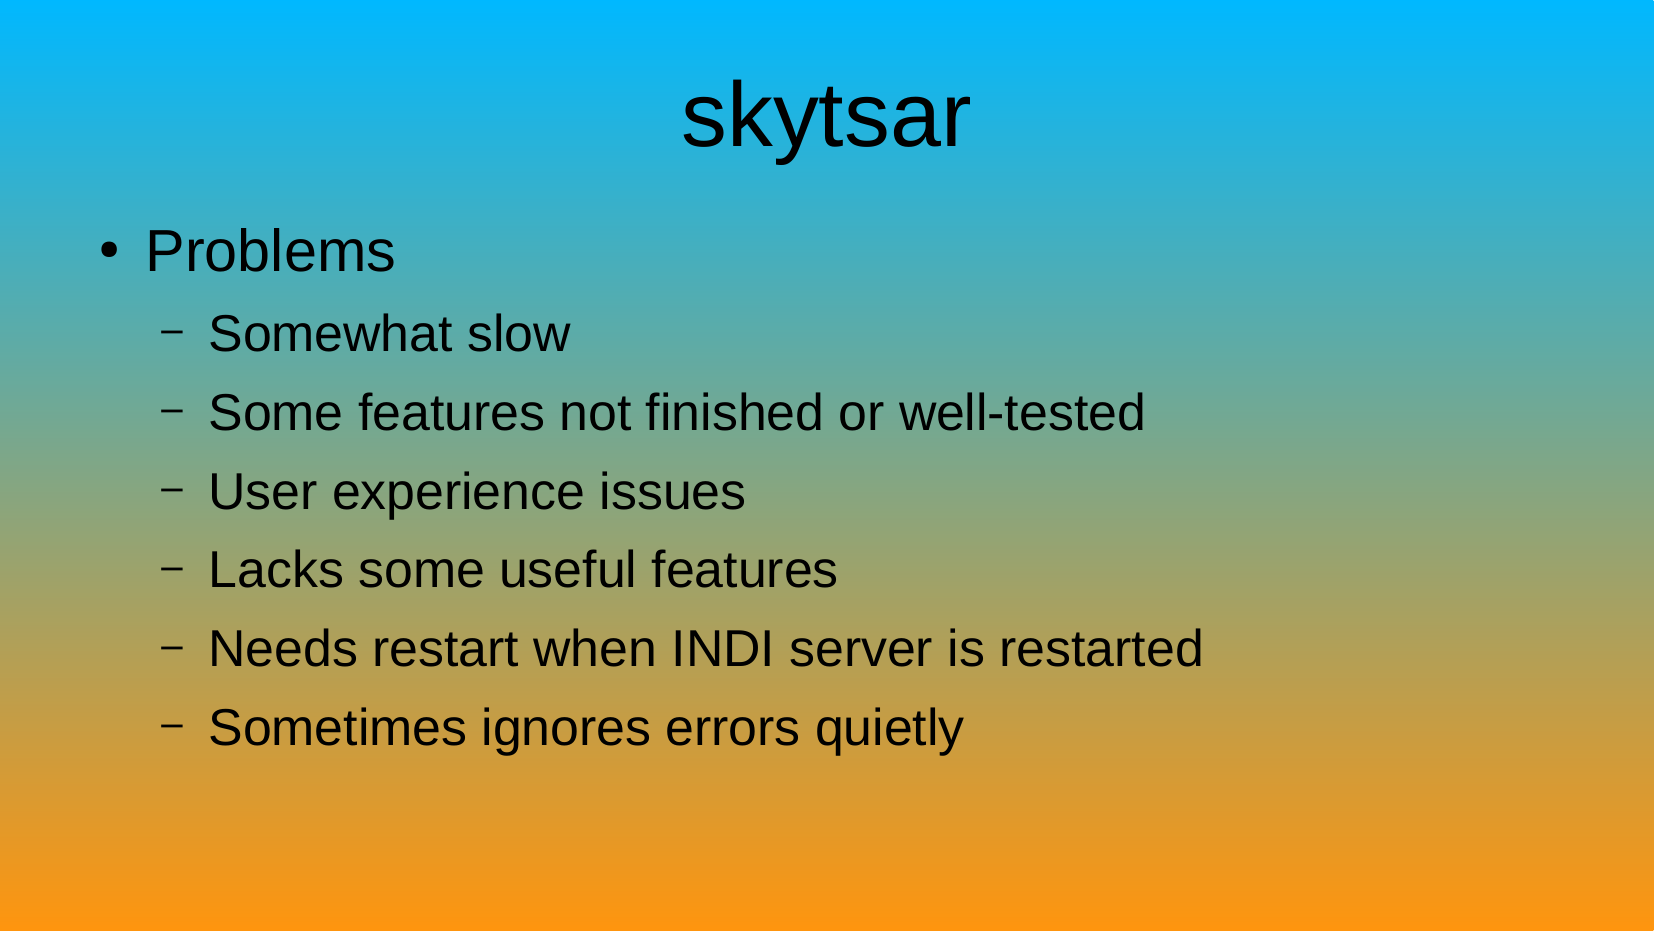

# skytsar
Problems
Somewhat slow
Some features not finished or well-tested
User experience issues
Lacks some useful features
Needs restart when INDI server is restarted
Sometimes ignores errors quietly